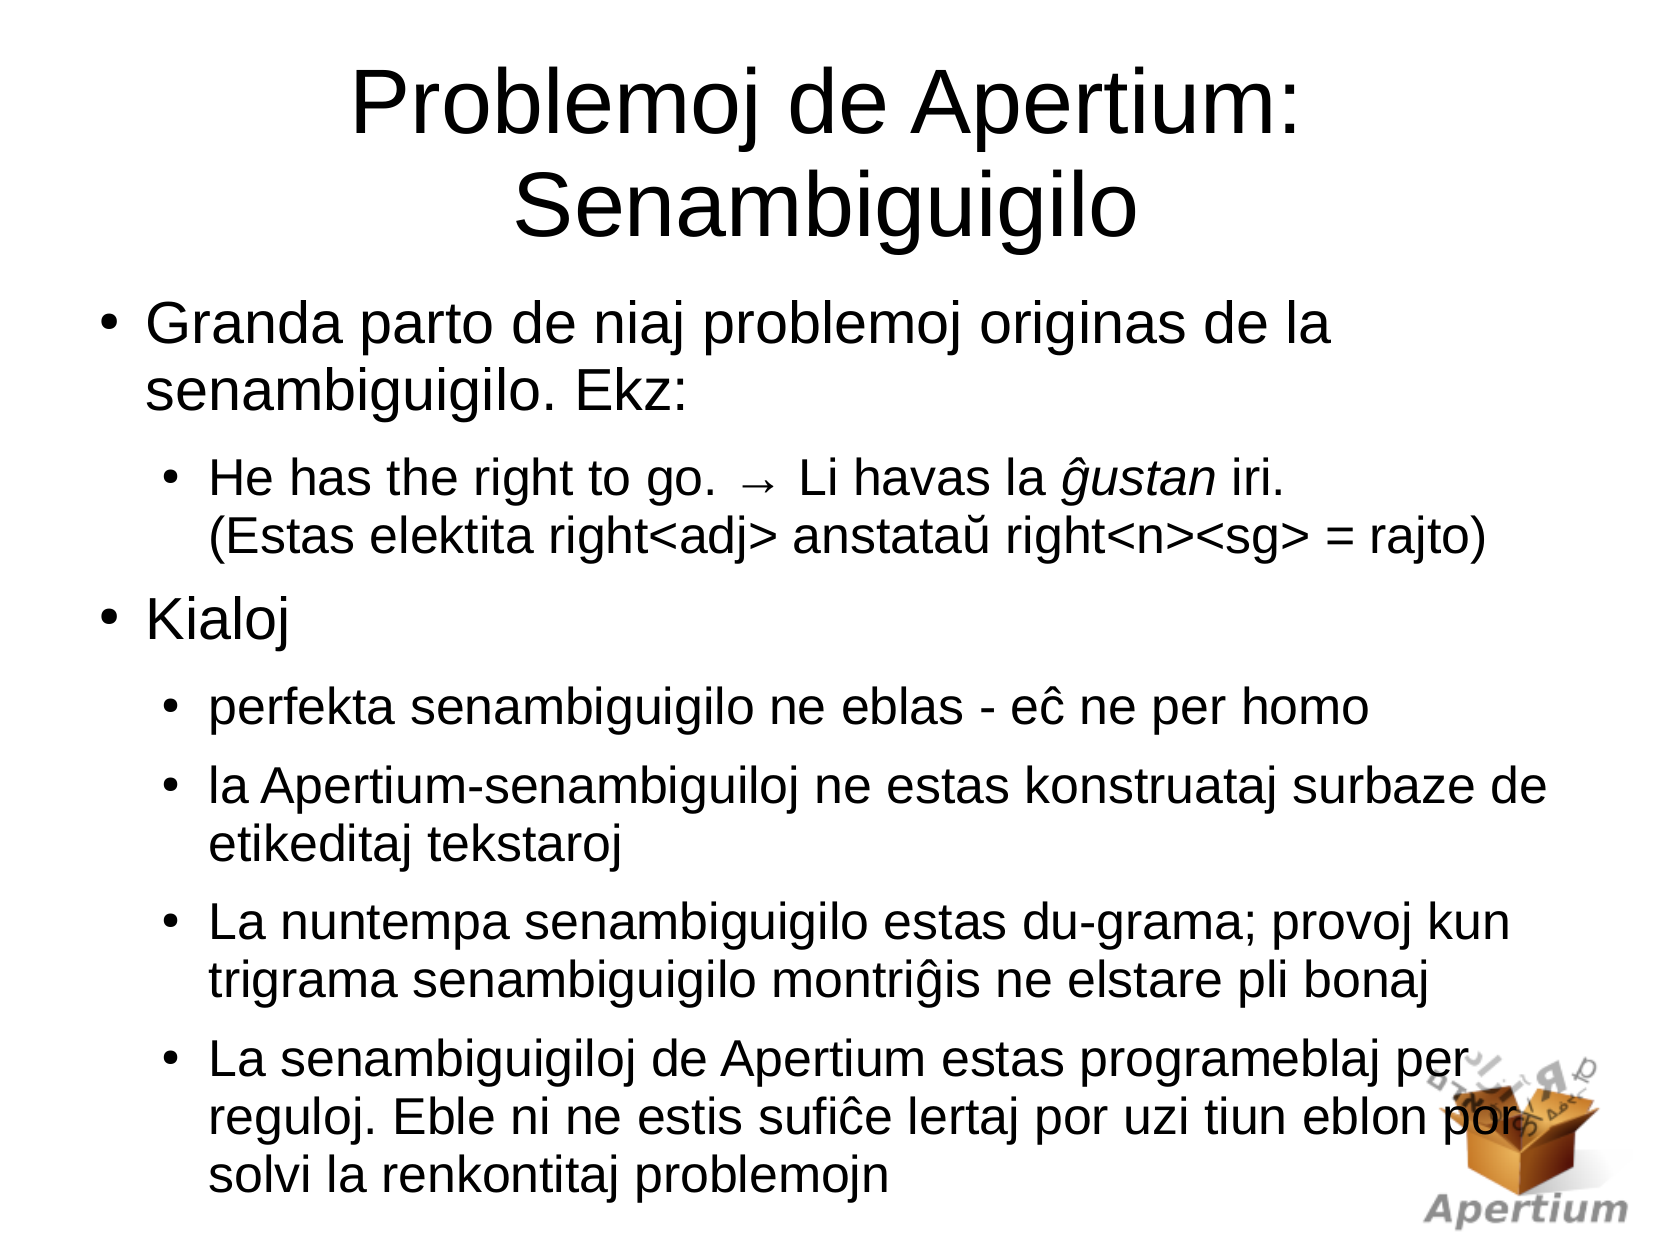

# Problemoj de Apertium: Senambiguigilo
Granda parto de niaj problemoj originas de la senambiguigilo. Ekz:
He has the right to go. → Li havas la ĝustan iri.
(Estas elektita right<adj> anstataŭ right<n><sg> = rajto)
Kialoj
perfekta senambiguigilo ne eblas - eĉ ne per homo
la Apertium-senambiguiloj ne estas konstruataj surbaze de etikeditaj tekstaroj
La nuntempa senambiguigilo estas du-grama; provoj kun trigrama senambiguigilo montriĝis ne elstare pli bonaj
La senambiguigiloj de Apertium estas programeblaj per reguloj. Eble ni ne estis sufiĉe lertaj por uzi tiun eblon por solvi la renkontitaj problemojn